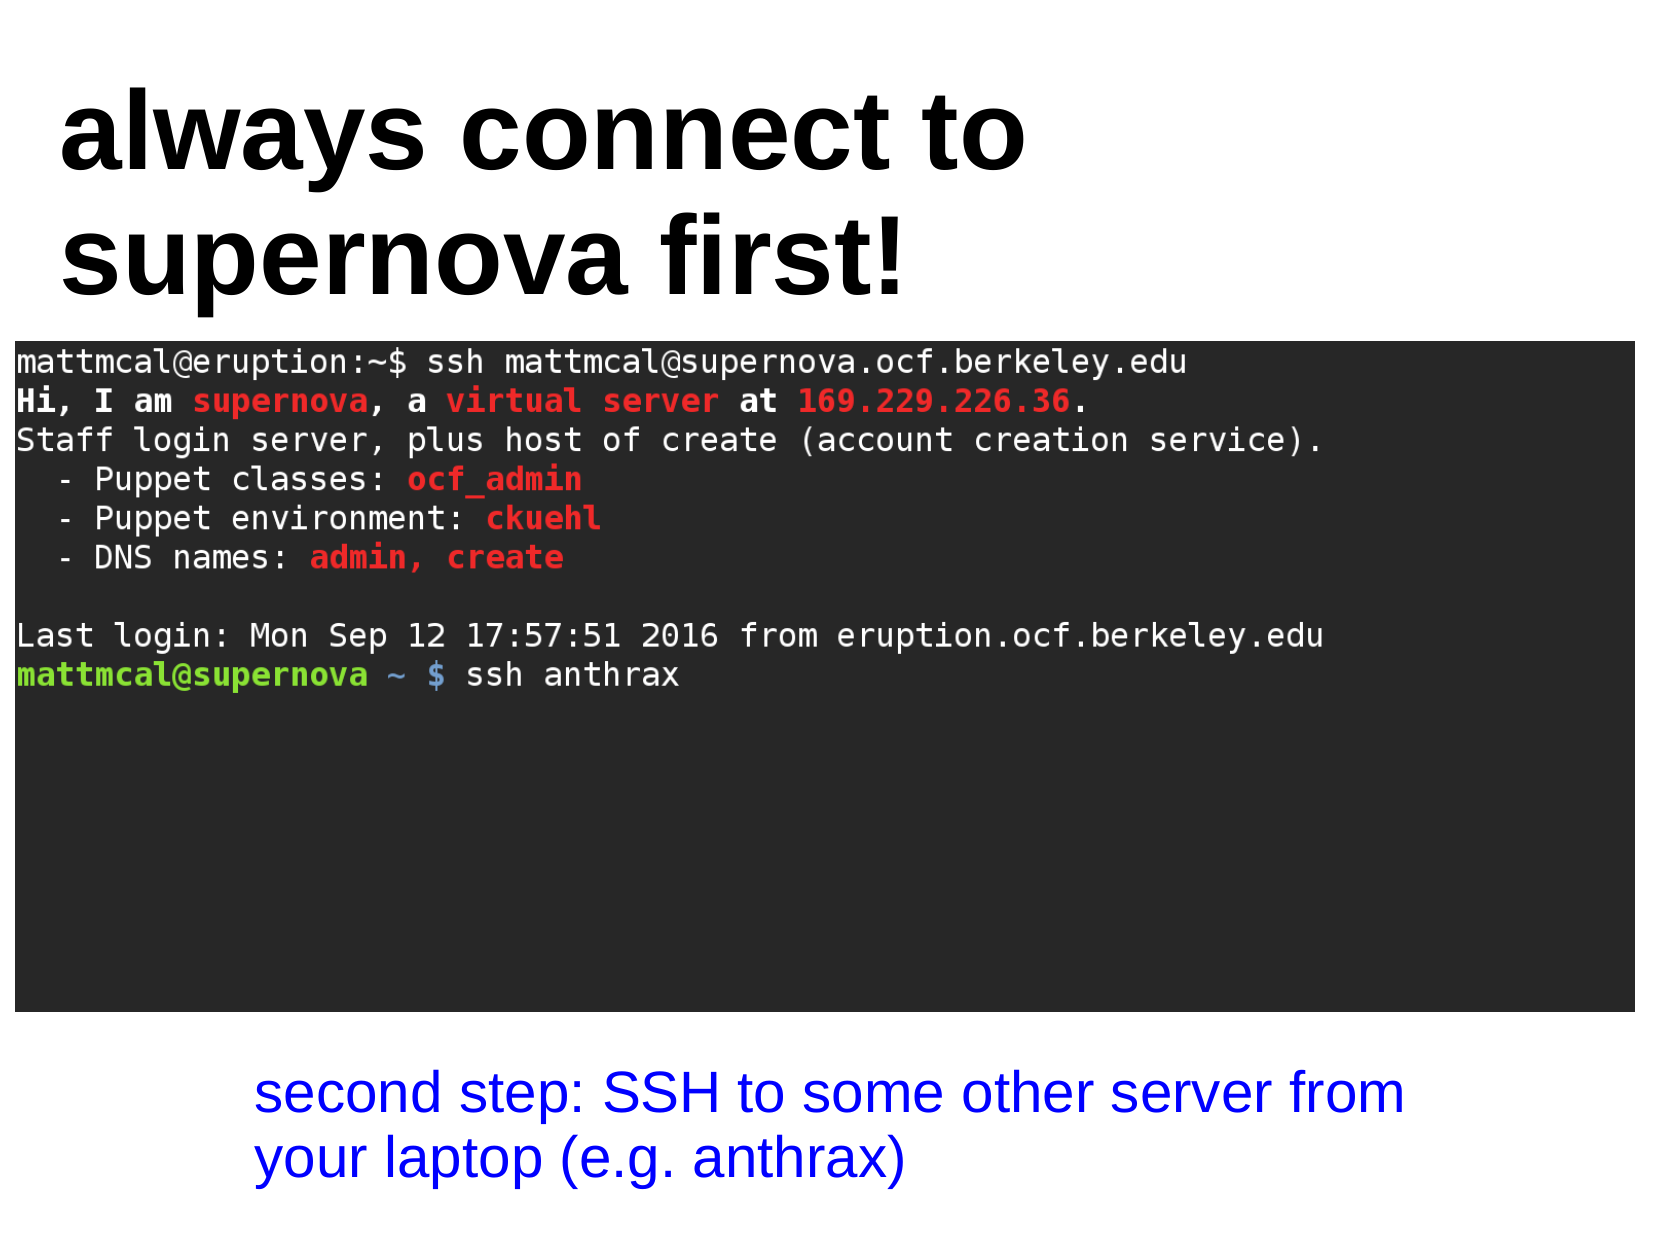

always connect to supernova first!
second step: SSH to some other server from your laptop (e.g. anthrax)